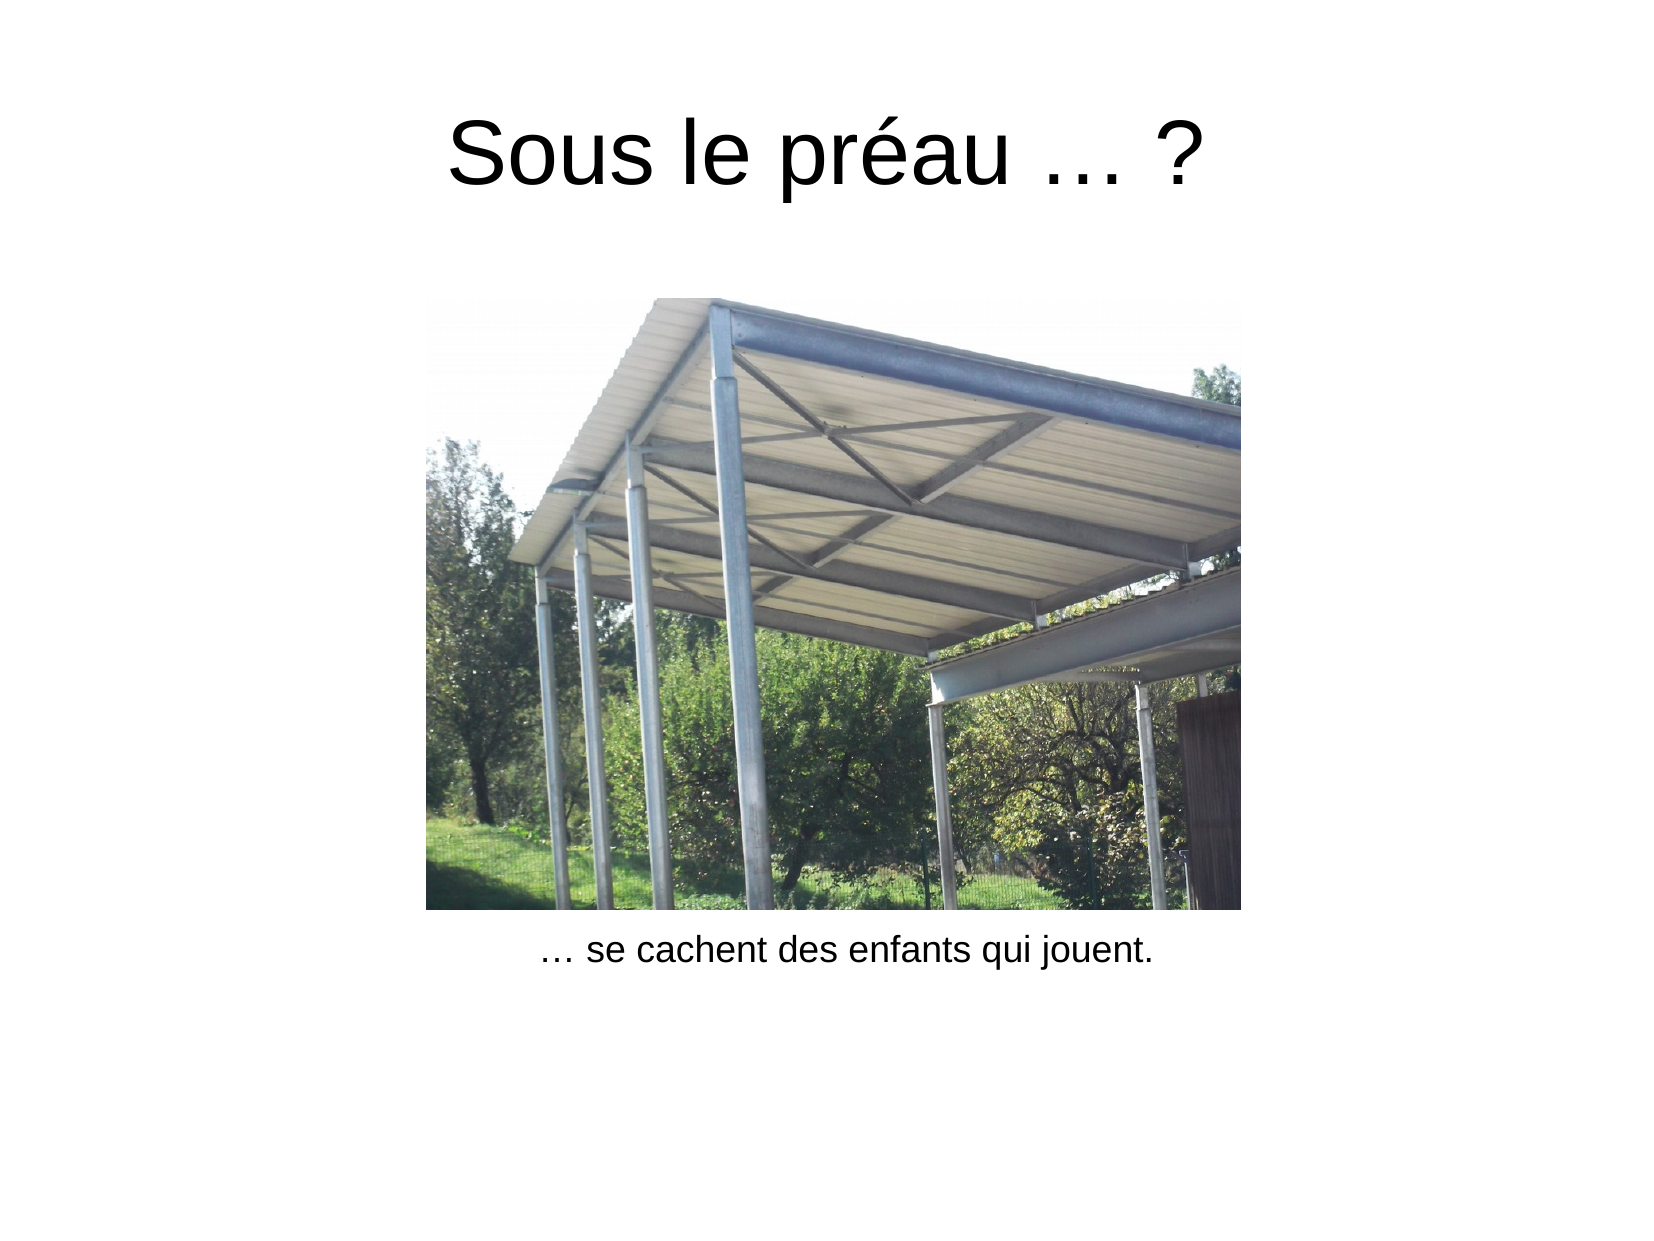

# Sous le préau … ?
… se cachent des enfants qui jouent.